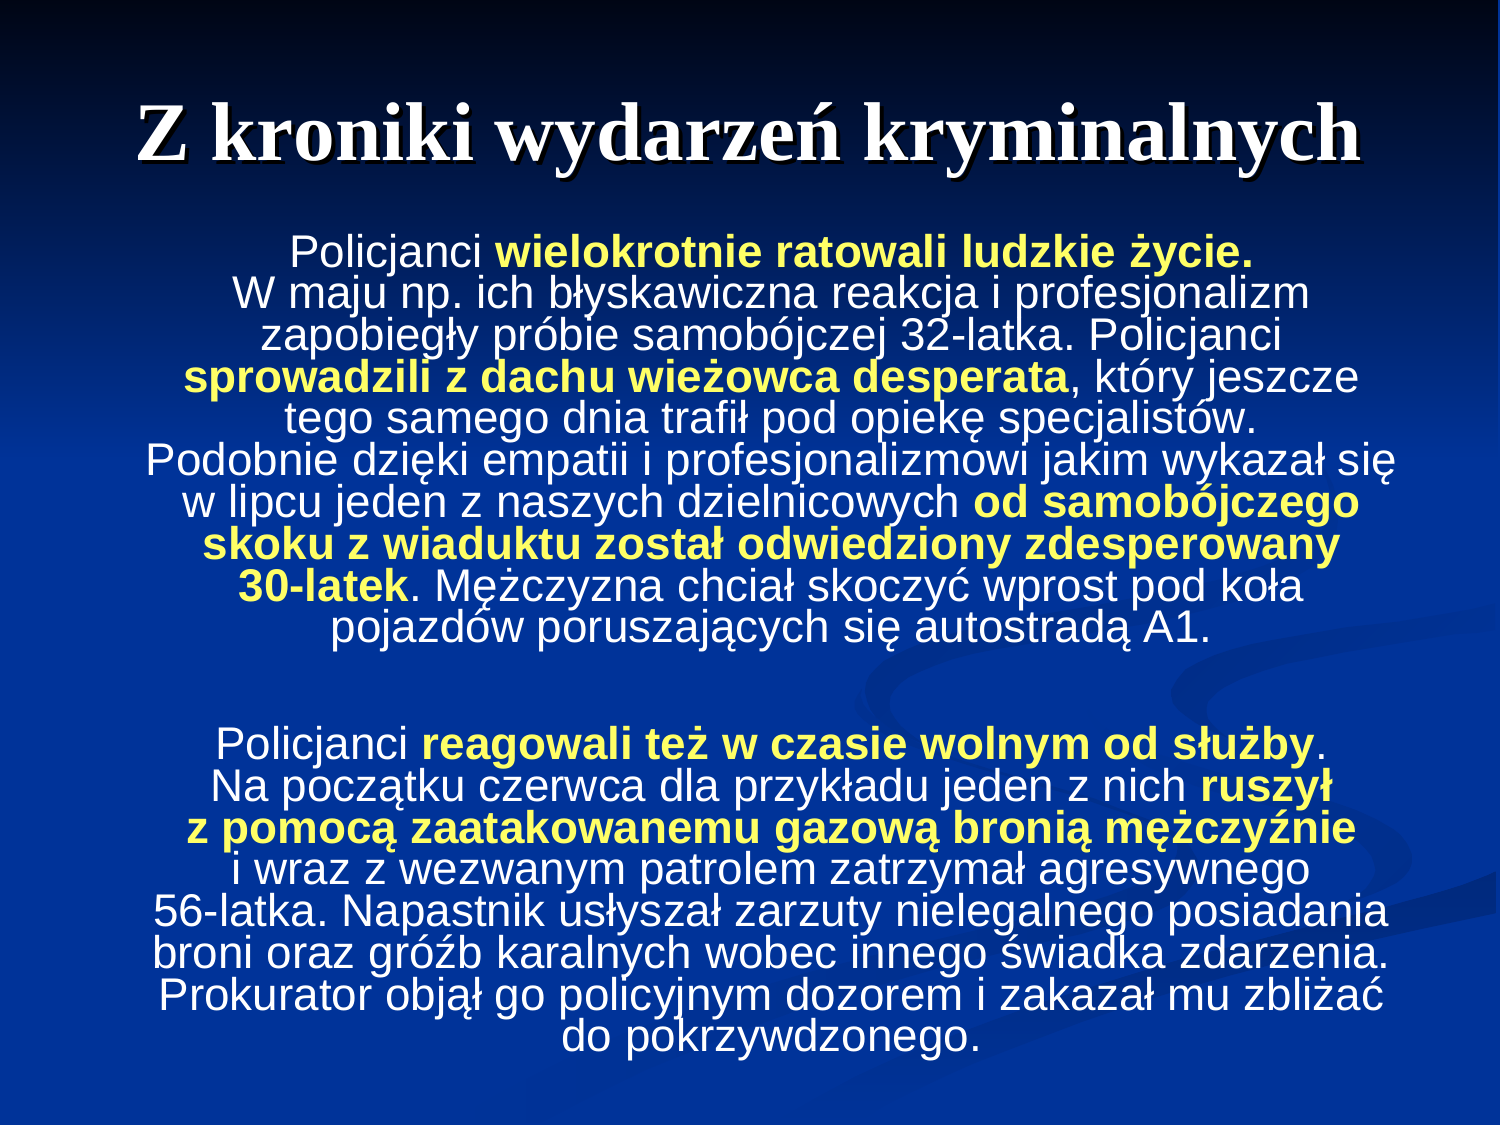

# Z kroniki wydarzeń kryminalnych
Policjanci wielokrotnie ratowali ludzkie życie.
W maju np. ich błyskawiczna reakcja i profesjonalizm zapobiegły próbie samobójczej 32-latka. Policjanci sprowadzili z dachu wieżowca desperata, który jeszcze tego samego dnia trafił pod opiekę specjalistów.
Podobnie dzięki empatii i profesjonalizmowi jakim wykazał się w lipcu jeden z naszych dzielnicowych od samobójczego skoku z wiaduktu został odwiedziony zdesperowany
30-latek. Mężczyzna chciał skoczyć wprost pod koła pojazdów poruszających się autostradą A1.
Policjanci reagowali też w czasie wolnym od służby.
Na początku czerwca dla przykładu jeden z nich ruszył
z pomocą zaatakowanemu gazową bronią mężczyźnie
i wraz z wezwanym patrolem zatrzymał agresywnego
56-latka. Napastnik usłyszał zarzuty nielegalnego posiadania broni oraz gróźb karalnych wobec innego świadka zdarzenia. Prokurator objął go policyjnym dozorem i zakazał mu zbliżać do pokrzywdzonego.